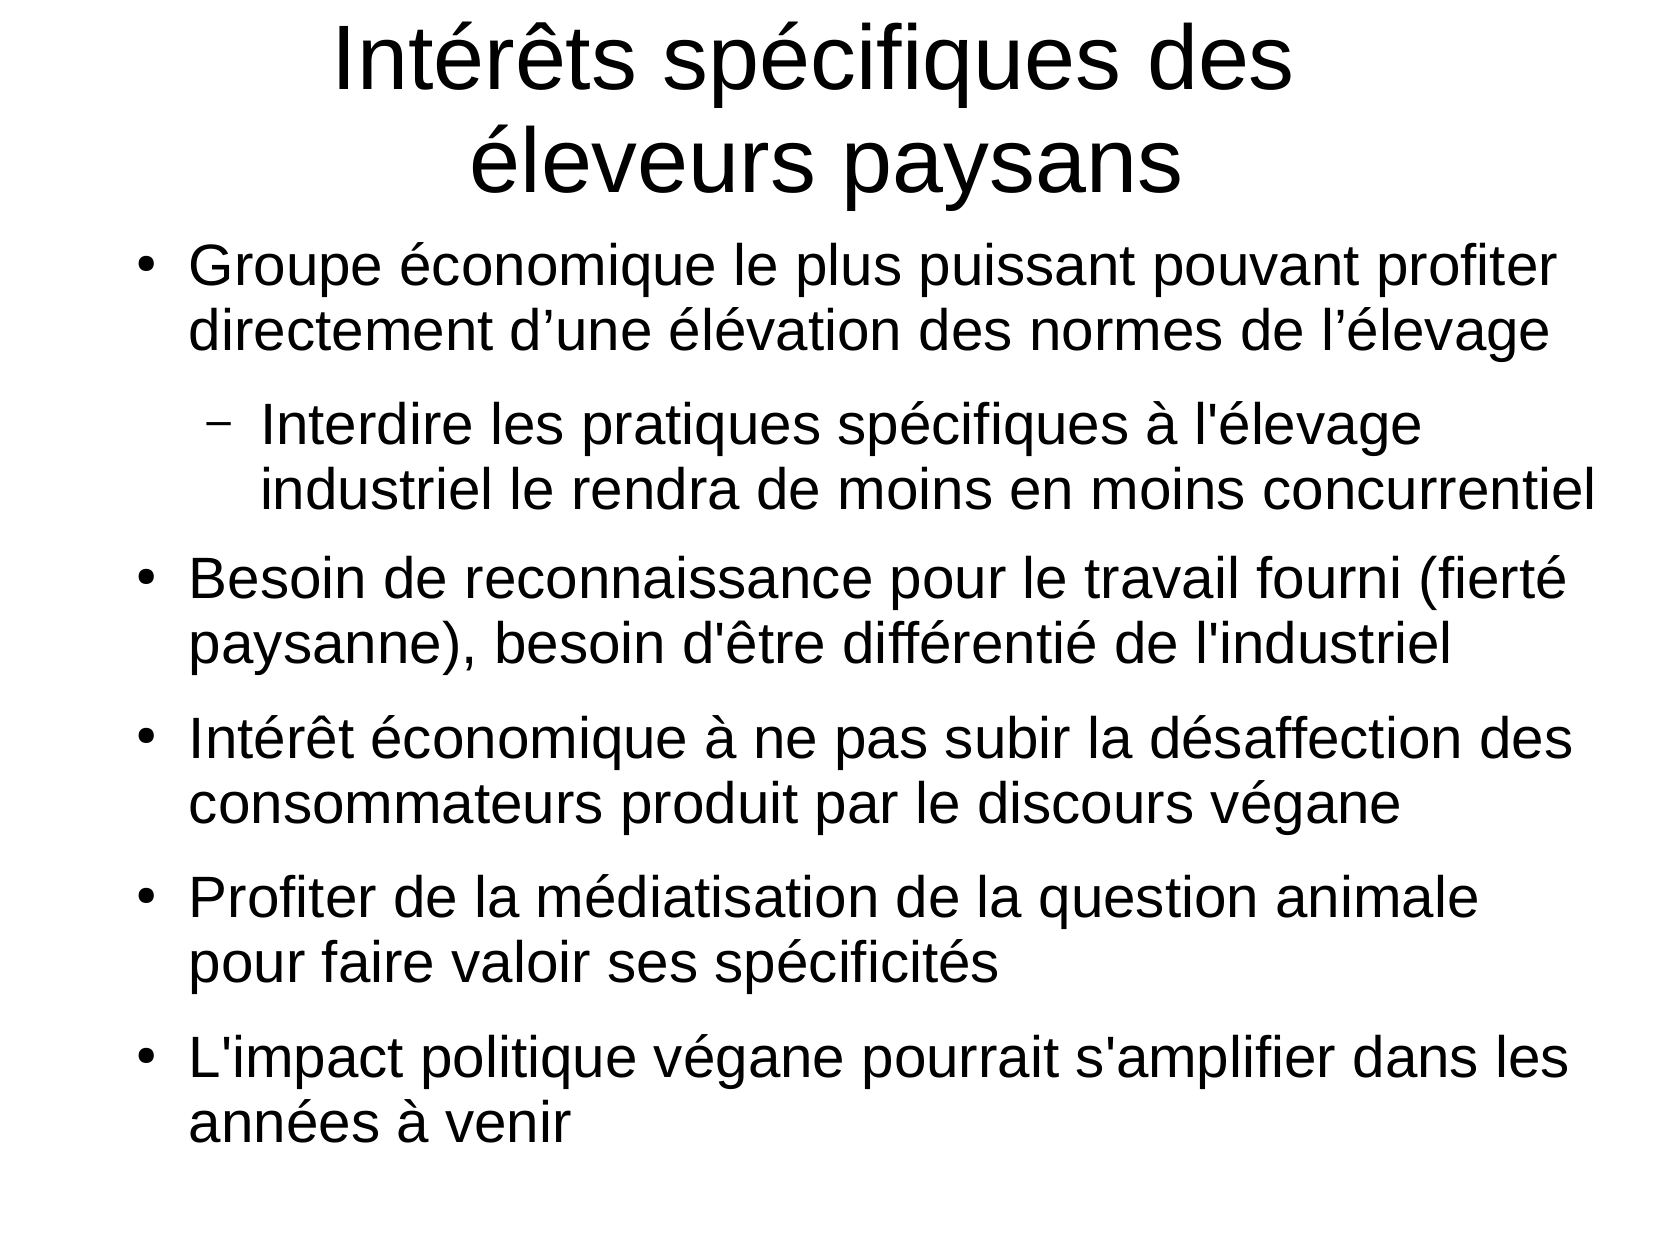

# Intérêts spécifiques des éleveurs paysans
Groupe économique le plus puissant pouvant profiter directement d’une élévation des normes de l’élevage
Interdire les pratiques spécifiques à l'élevage industriel le rendra de moins en moins concurrentiel
Besoin de reconnaissance pour le travail fourni (fierté paysanne), besoin d'être différentié de l'industriel
Intérêt économique à ne pas subir la désaffection des consommateurs produit par le discours végane
Profiter de la médiatisation de la question animale pour faire valoir ses spécificités
L'impact politique végane pourrait s'amplifier dans les années à venir